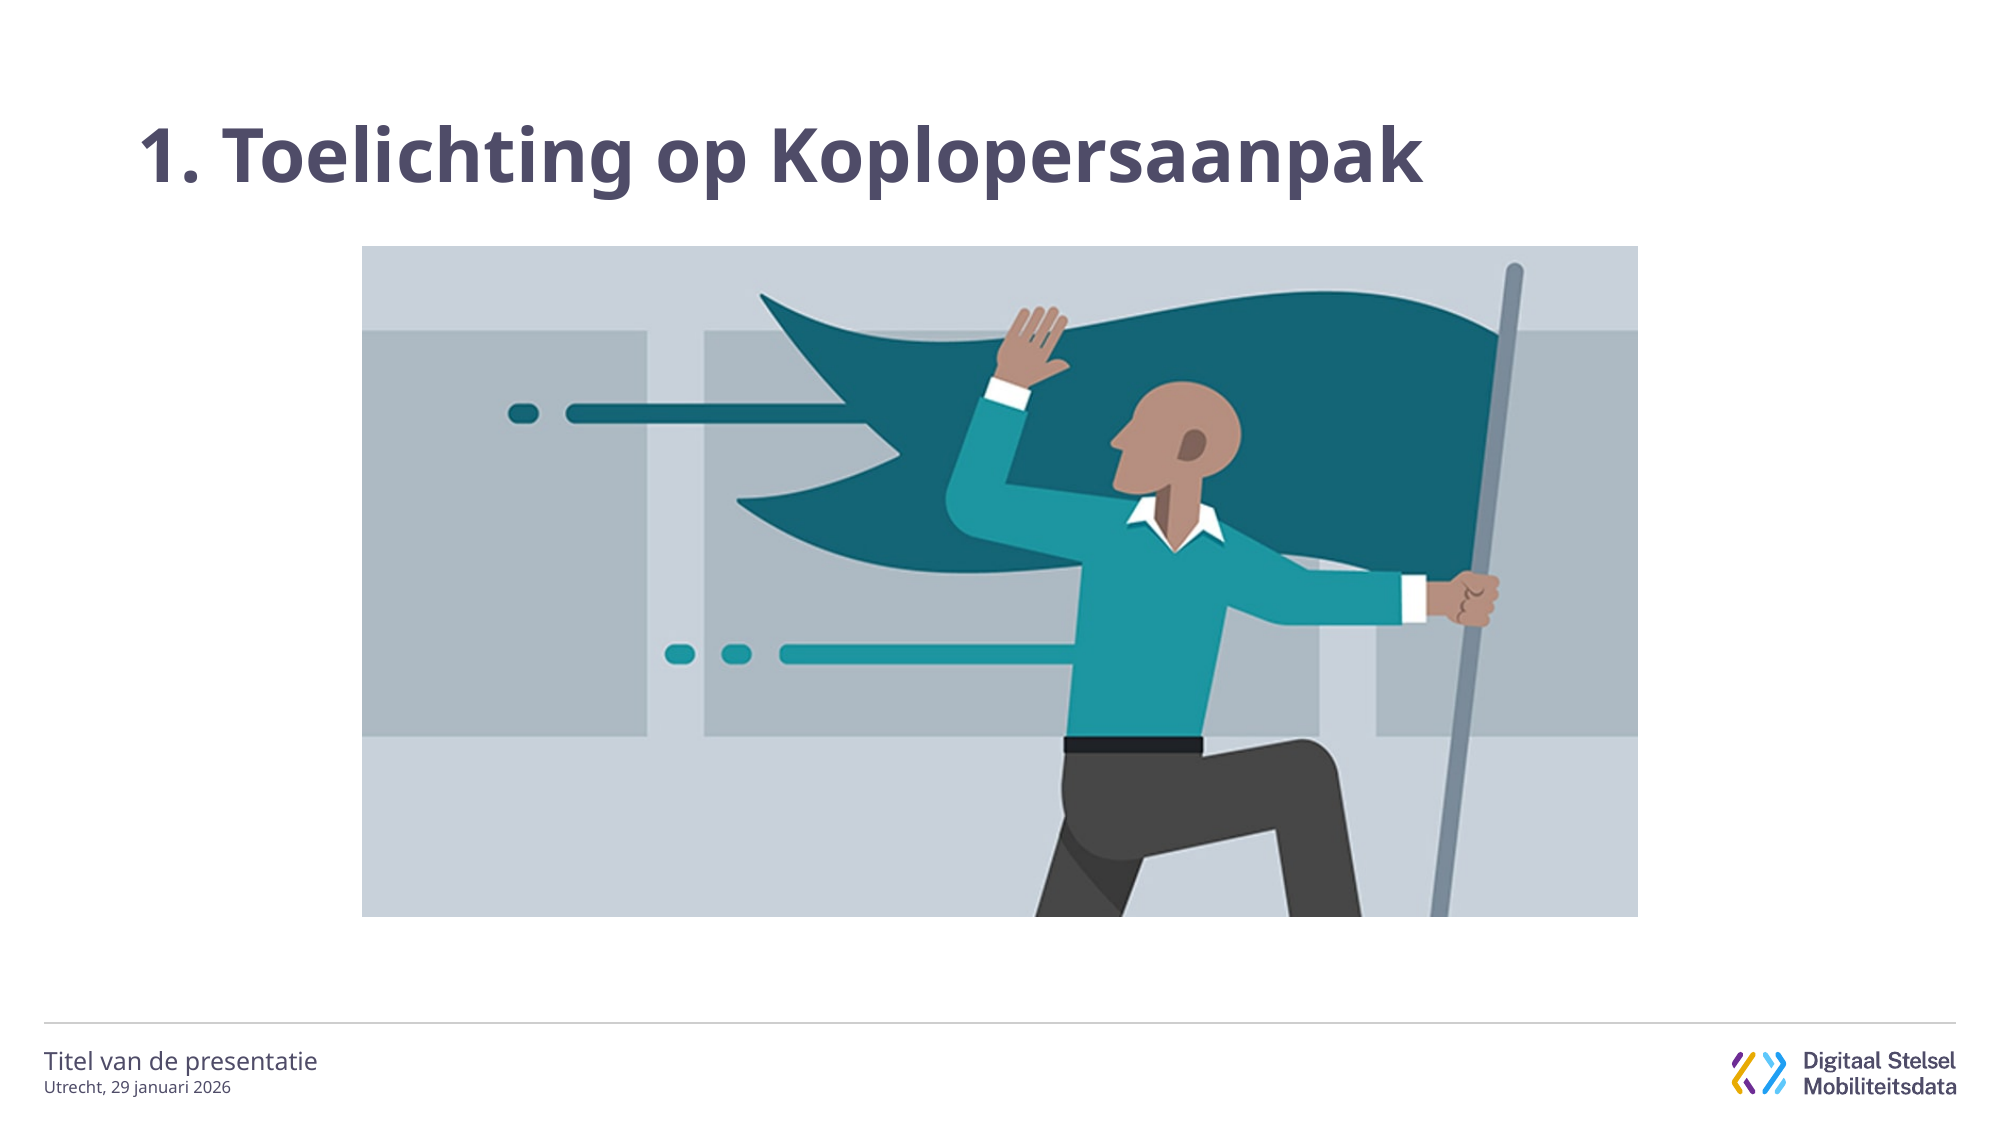

# 1. Toelichting op Koplopersaanpak
Titel van de presentatie
Utrecht, 29 januari 2026